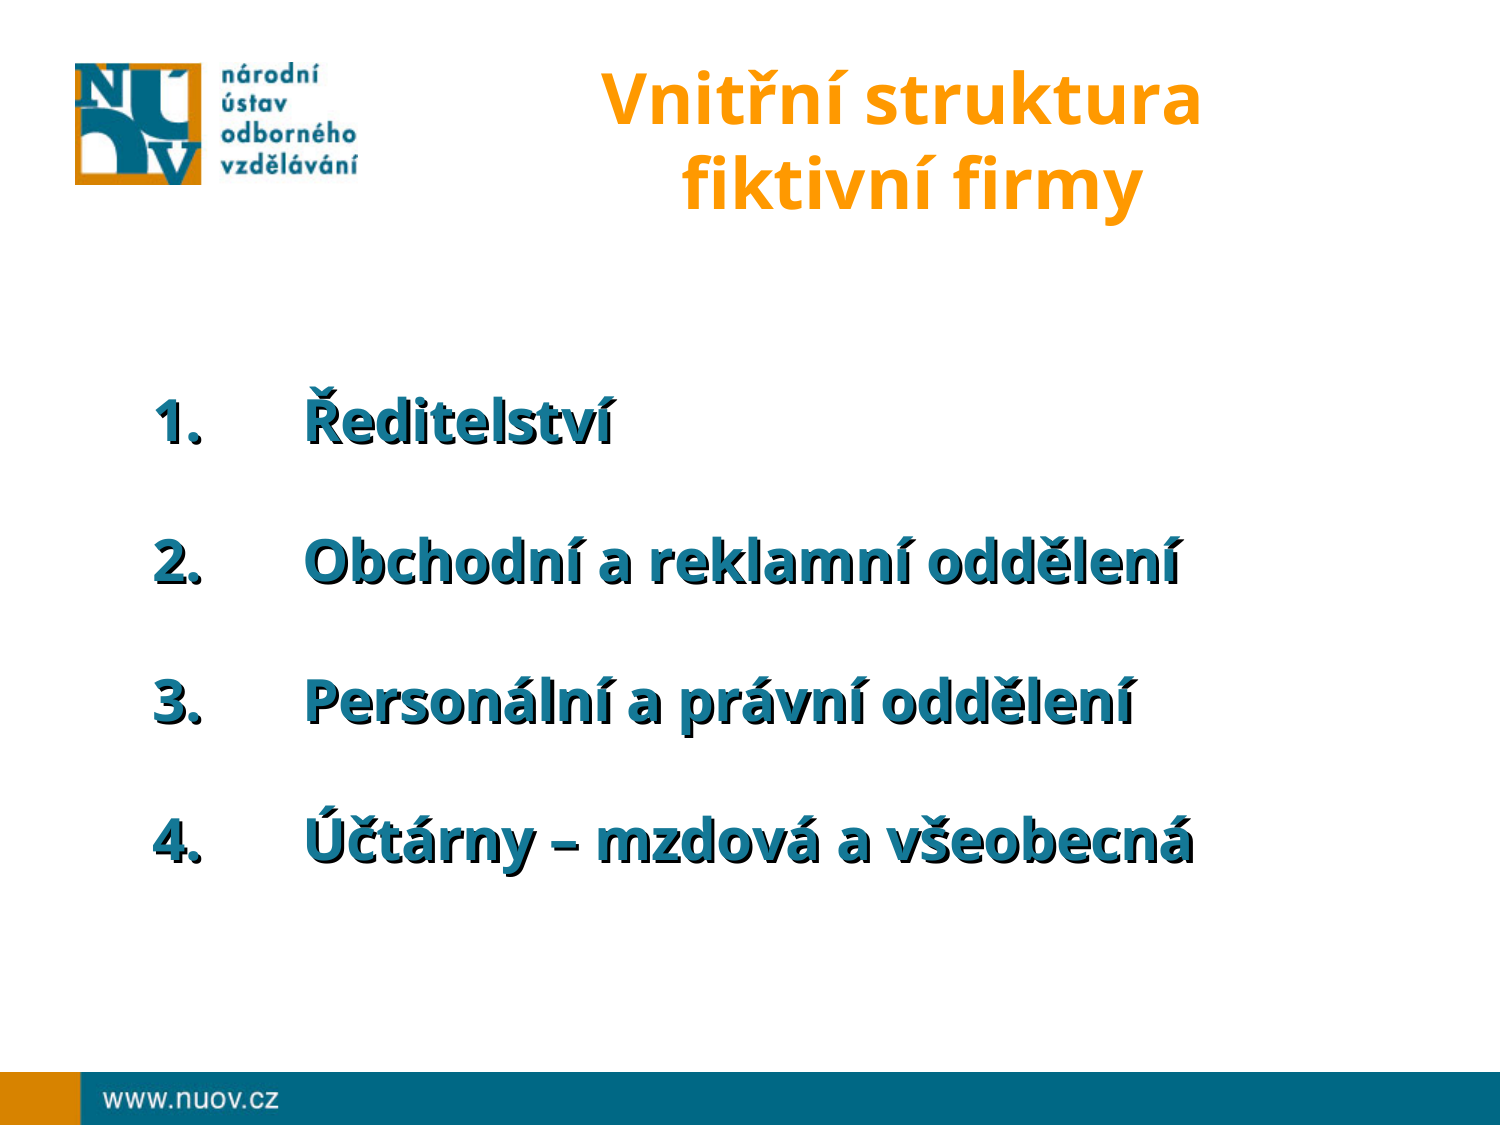

# Vnitřní struktura fiktivní firmy
1.	Ředitelství
2.	Obchodní a reklamní oddělení
3.	Personální a právní oddělení
4.	Účtárny – mzdová a všeobecná